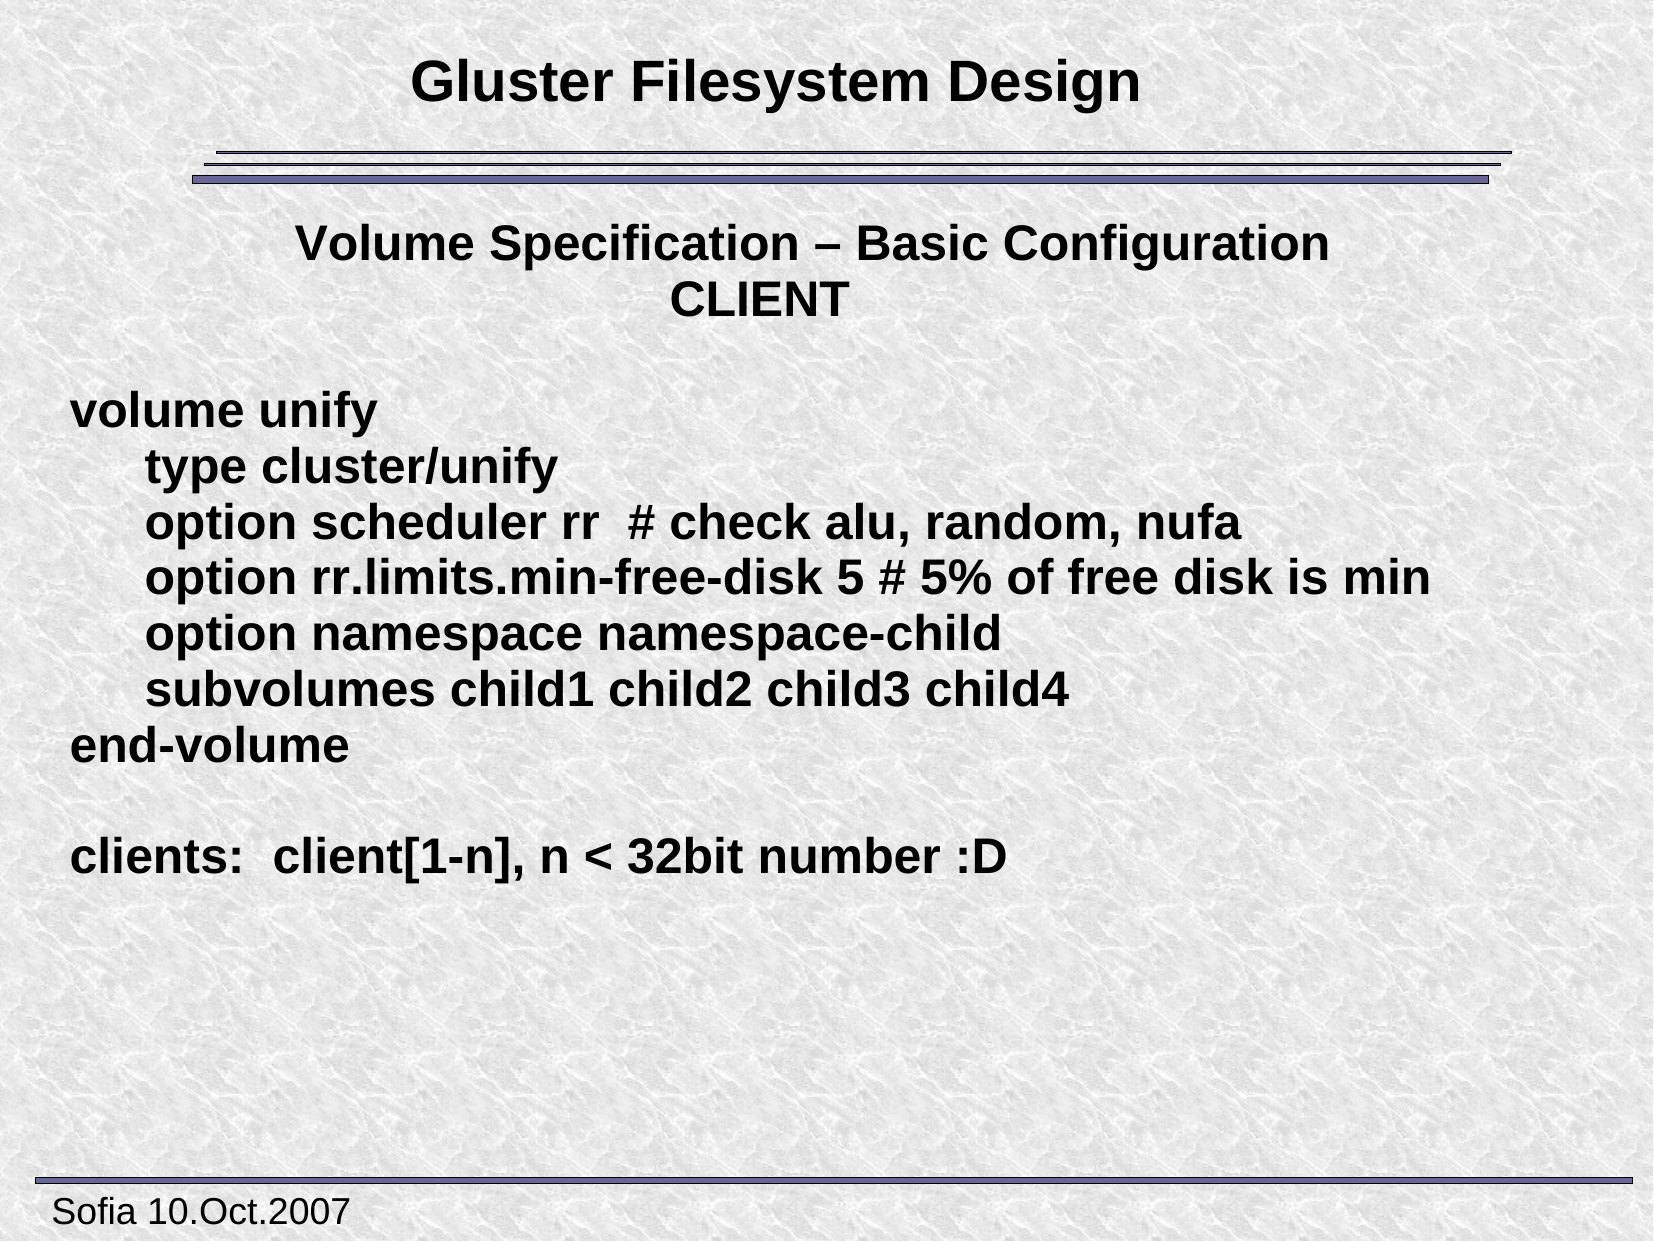

Gluster Filesystem Design
			Volume Specification – Basic Configuration
								CLIENT
volume unify
	type cluster/unify
	option scheduler rr # check alu, random, nufa
	option rr.limits.min-free-disk 5 # 5% of free disk is min
	option namespace namespace-child
	subvolumes child1 child2 child3 child4
end-volume
clients: client[1-n], n < 32bit number :D
Sofia 10.Oct.2007